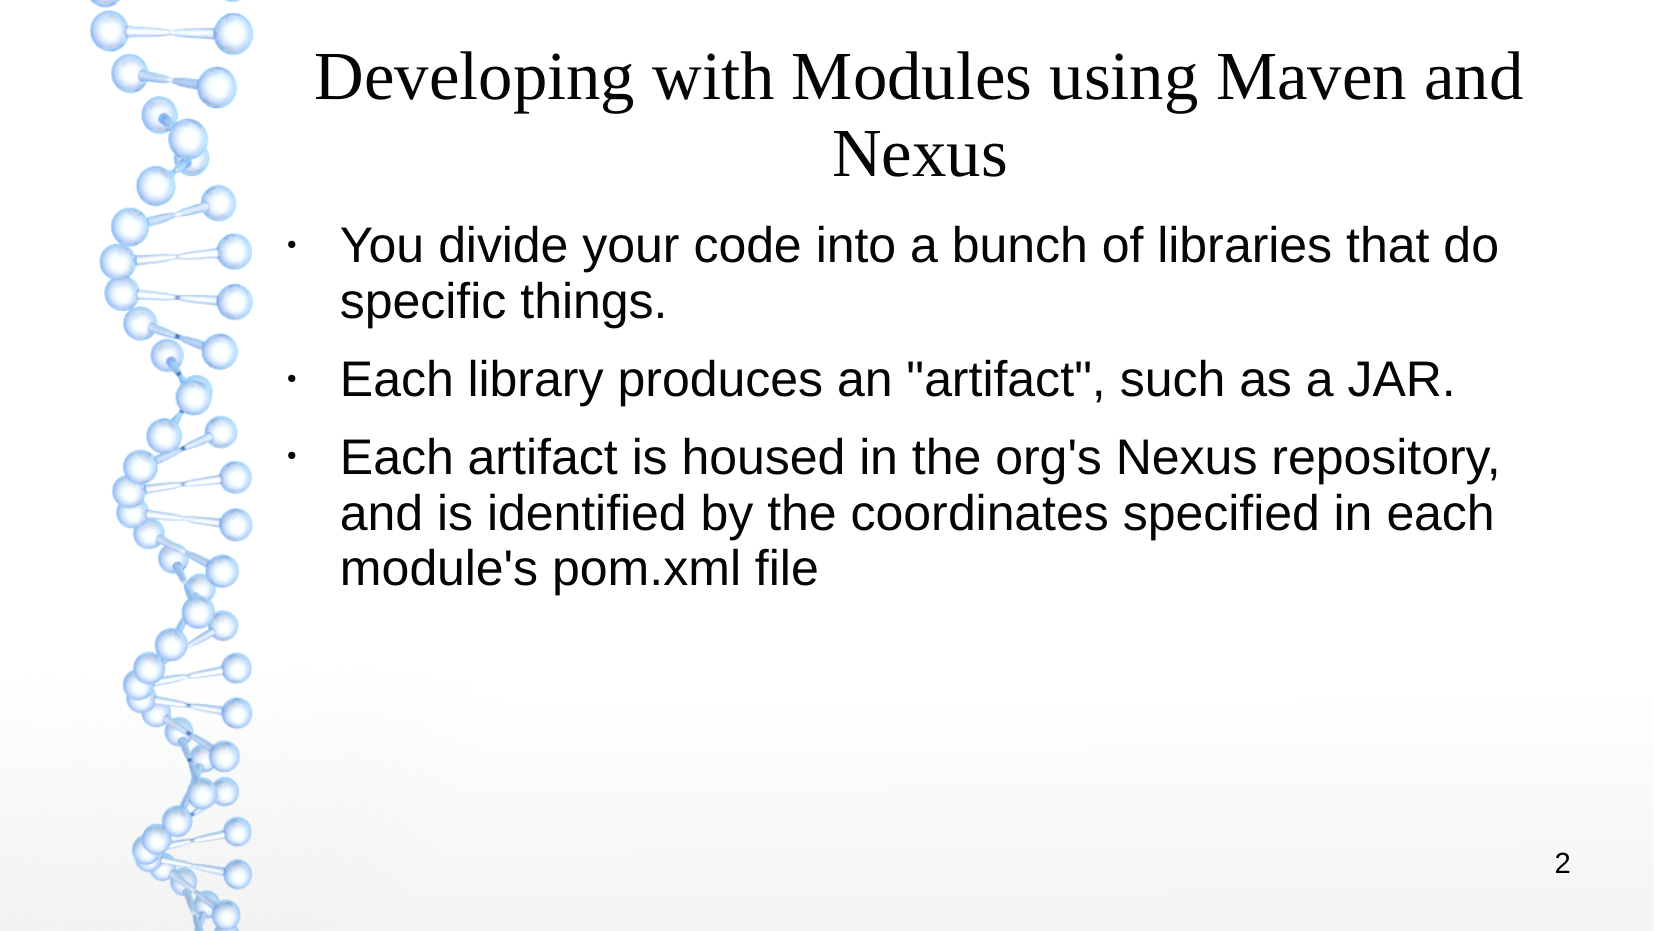

# Developing with Modules using Maven and Nexus
You divide your code into a bunch of libraries that do specific things.
Each library produces an "artifact", such as a JAR.
Each artifact is housed in the org's Nexus repository, and is identified by the coordinates specified in each module's pom.xml file
2